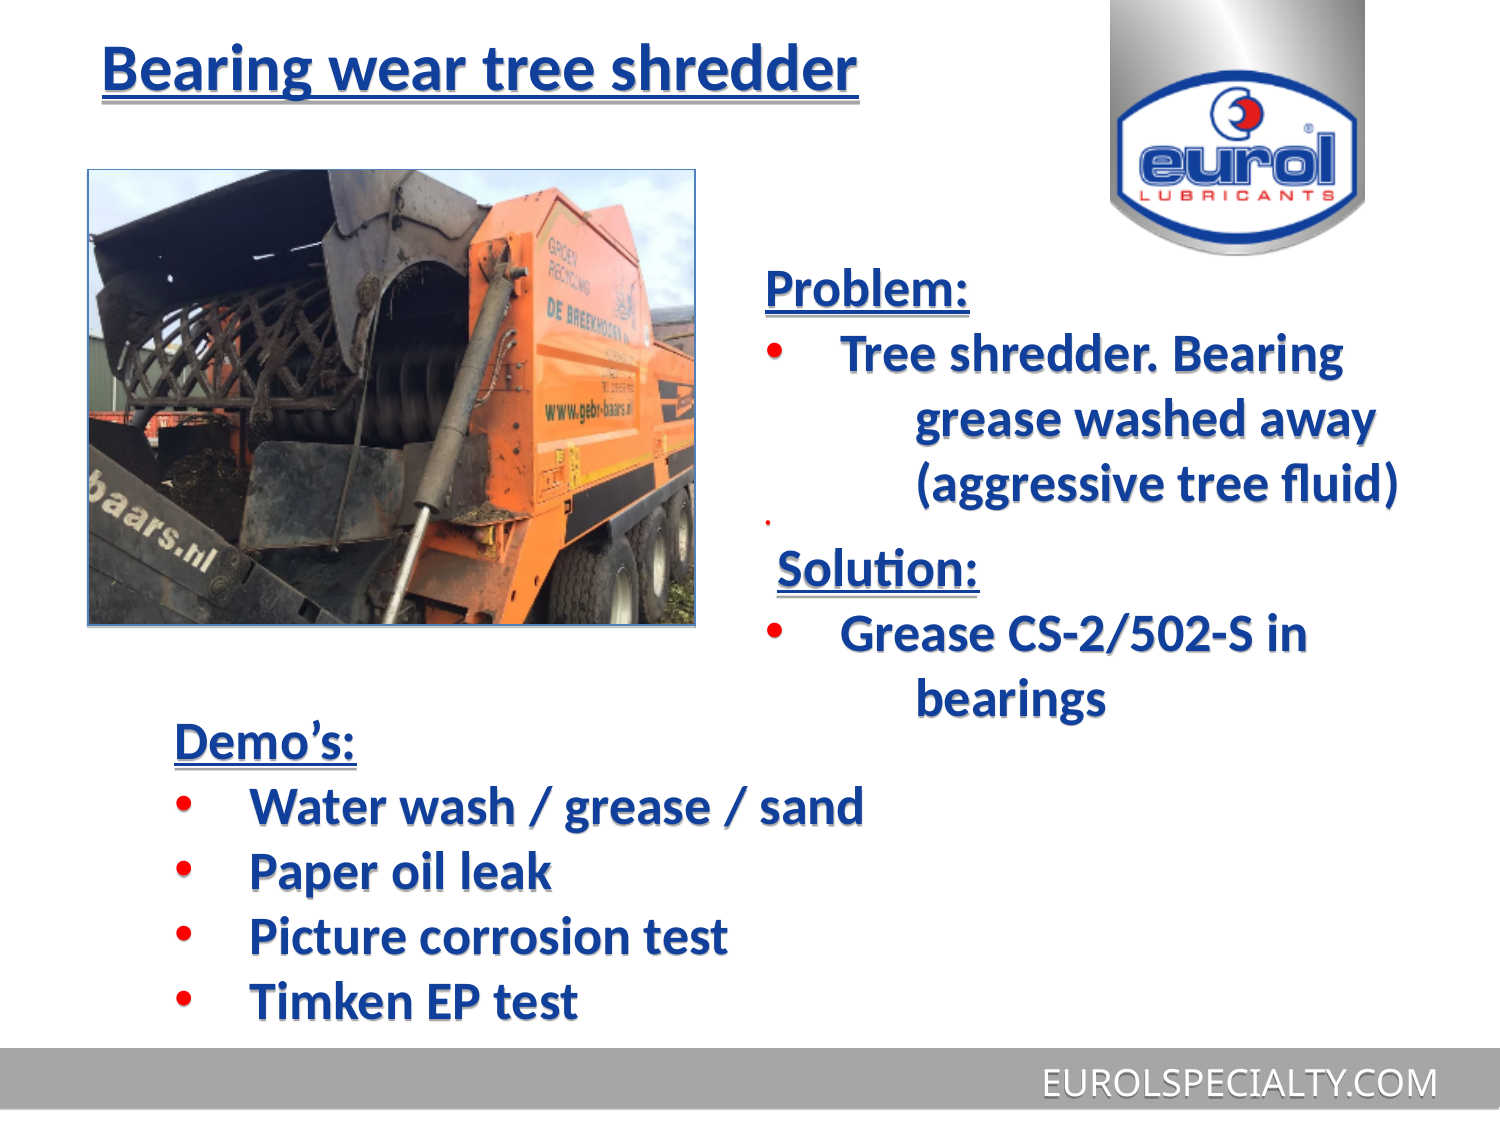

Bearing wear tree shredder
Problem:
Tree shredder. Bearing grease washed away (aggressive tree fluid)
 Solution:
Grease CS-2/502-S in bearings
Demo’s:
Water wash / grease / sand
Paper oil leak
Picture corrosion test
Timken EP test